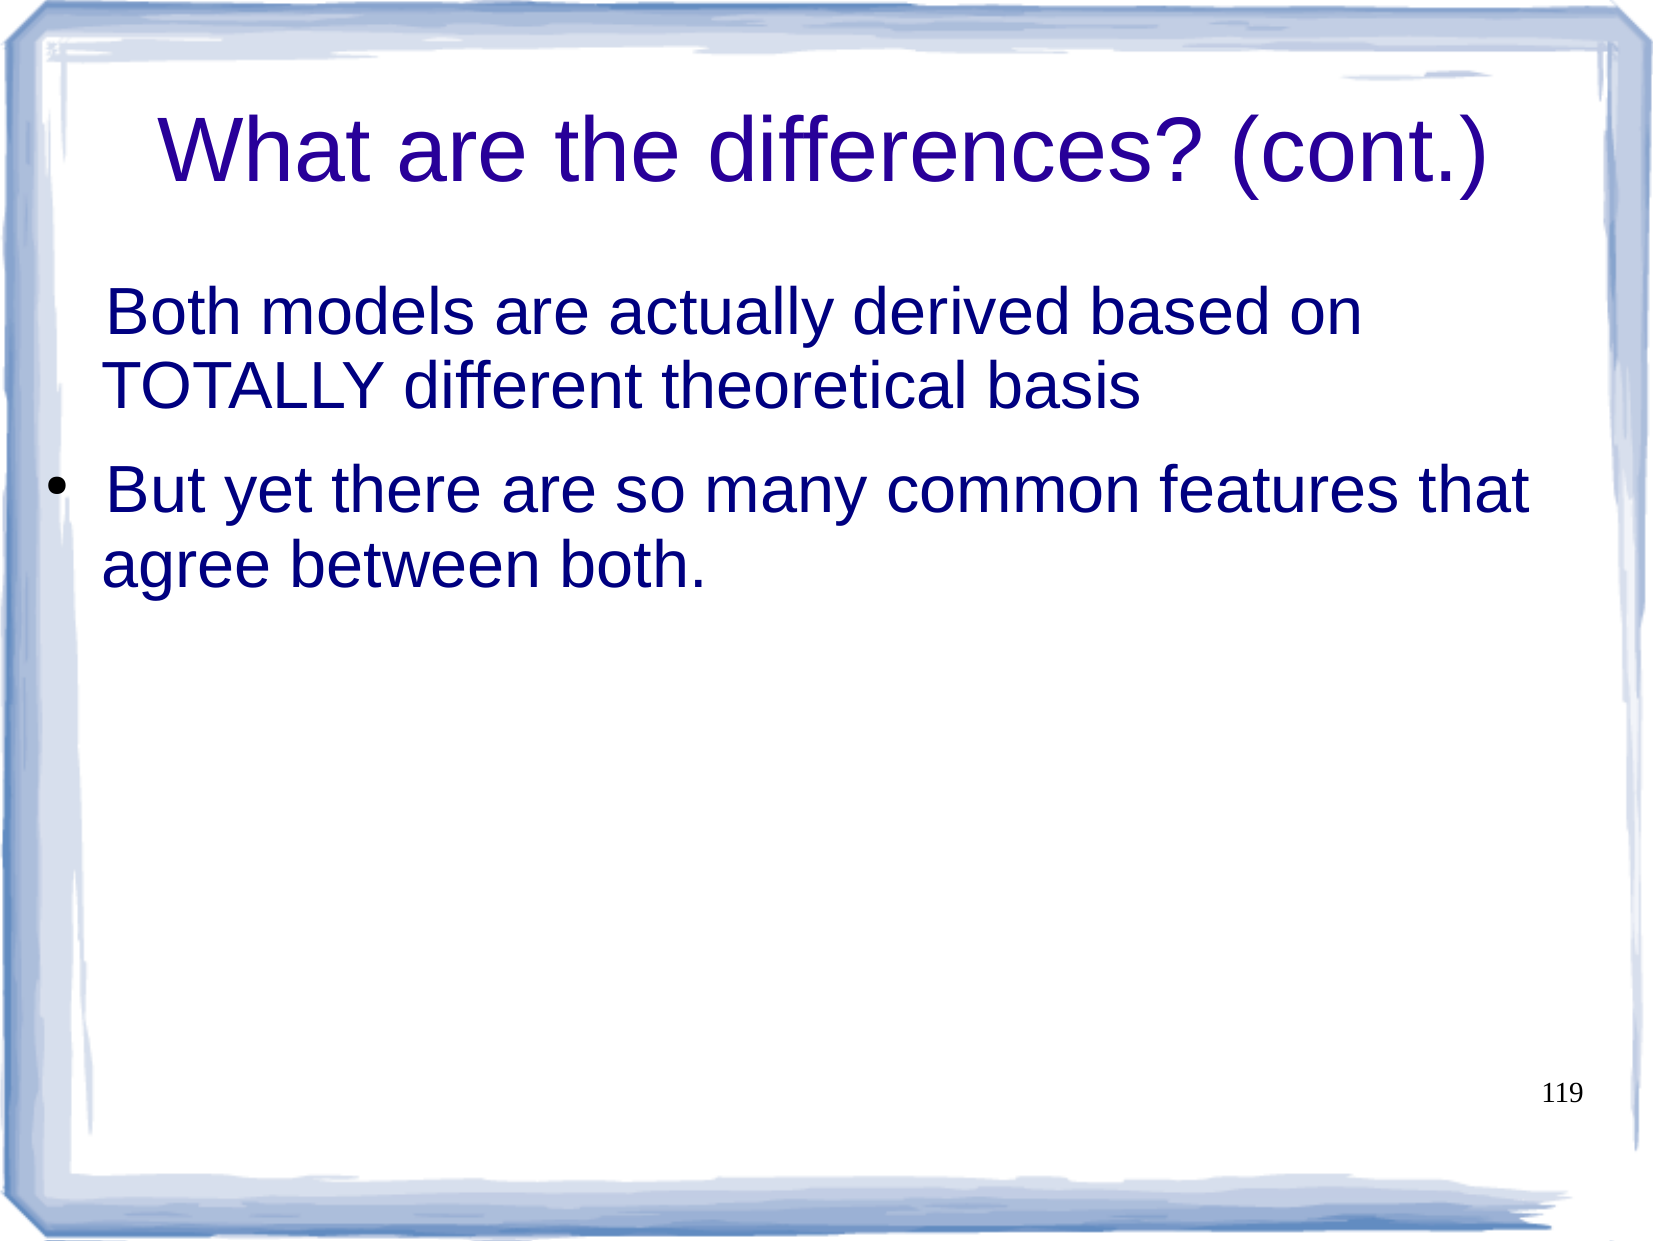

# What are the differences? (cont.)
 Both models are actually derived based on TOTALLY different theoretical basis
 But yet there are so many common features that agree between both.
119